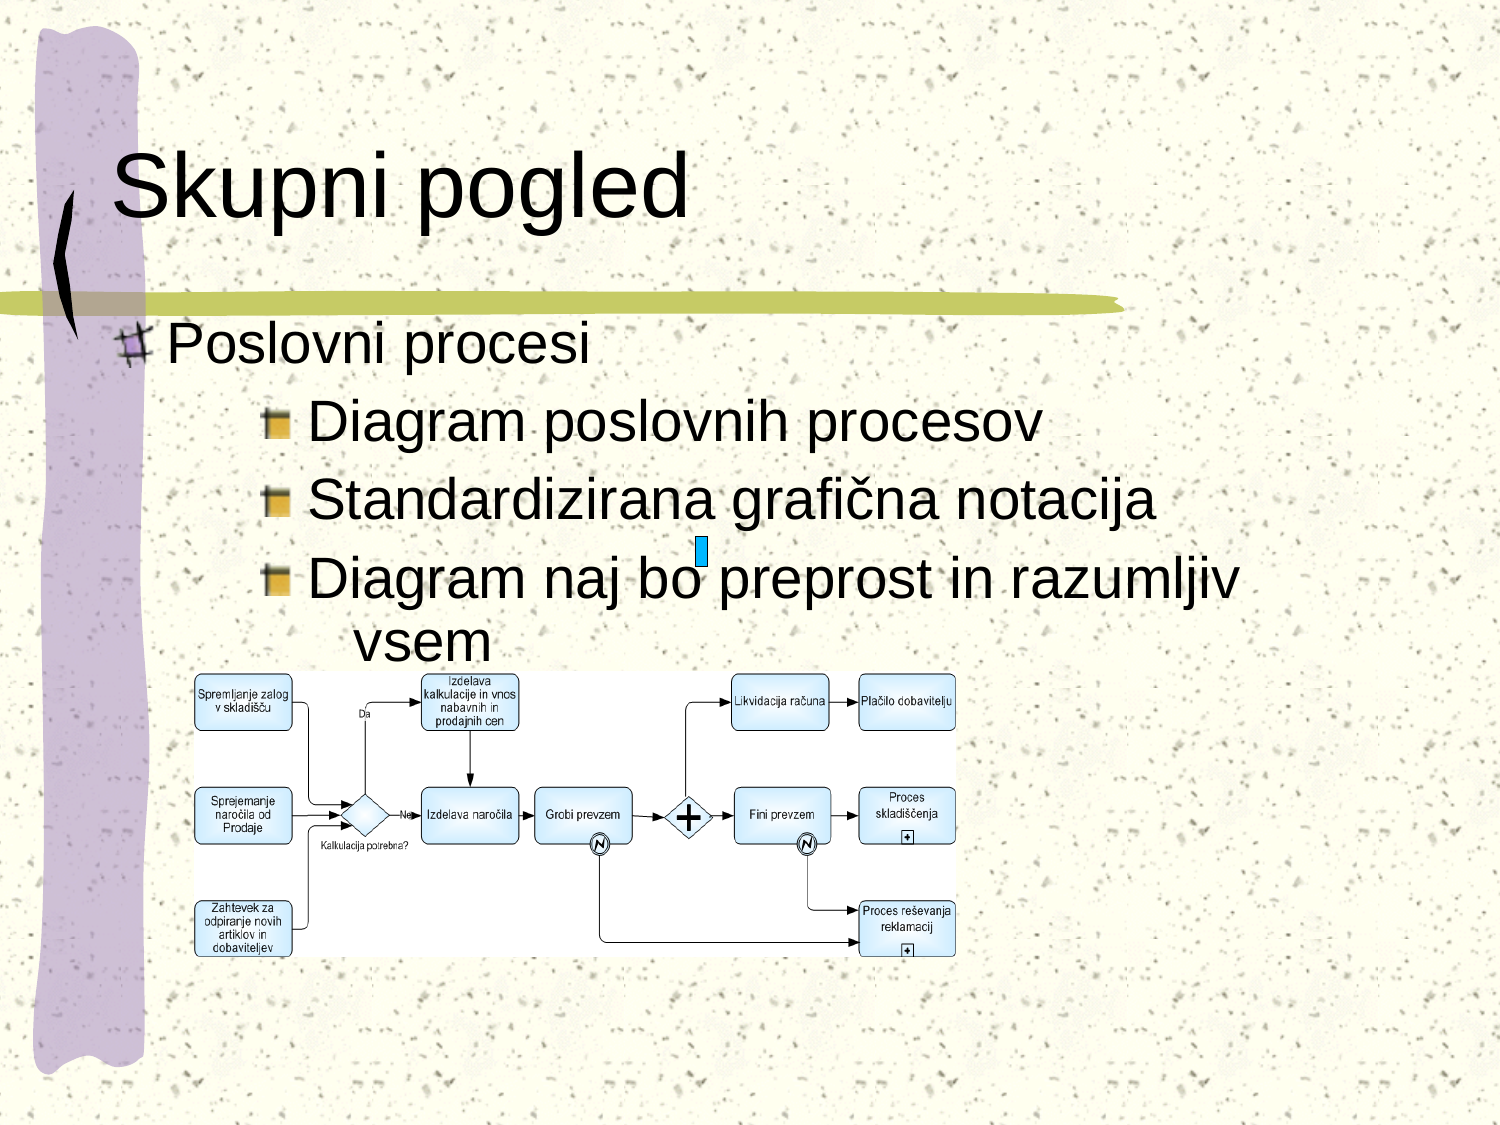

# Skupni pogled
Poslovni procesi
Diagram poslovnih procesov
Standardizirana grafična notacija
Diagram naj bo preprost in razumljiv vsem